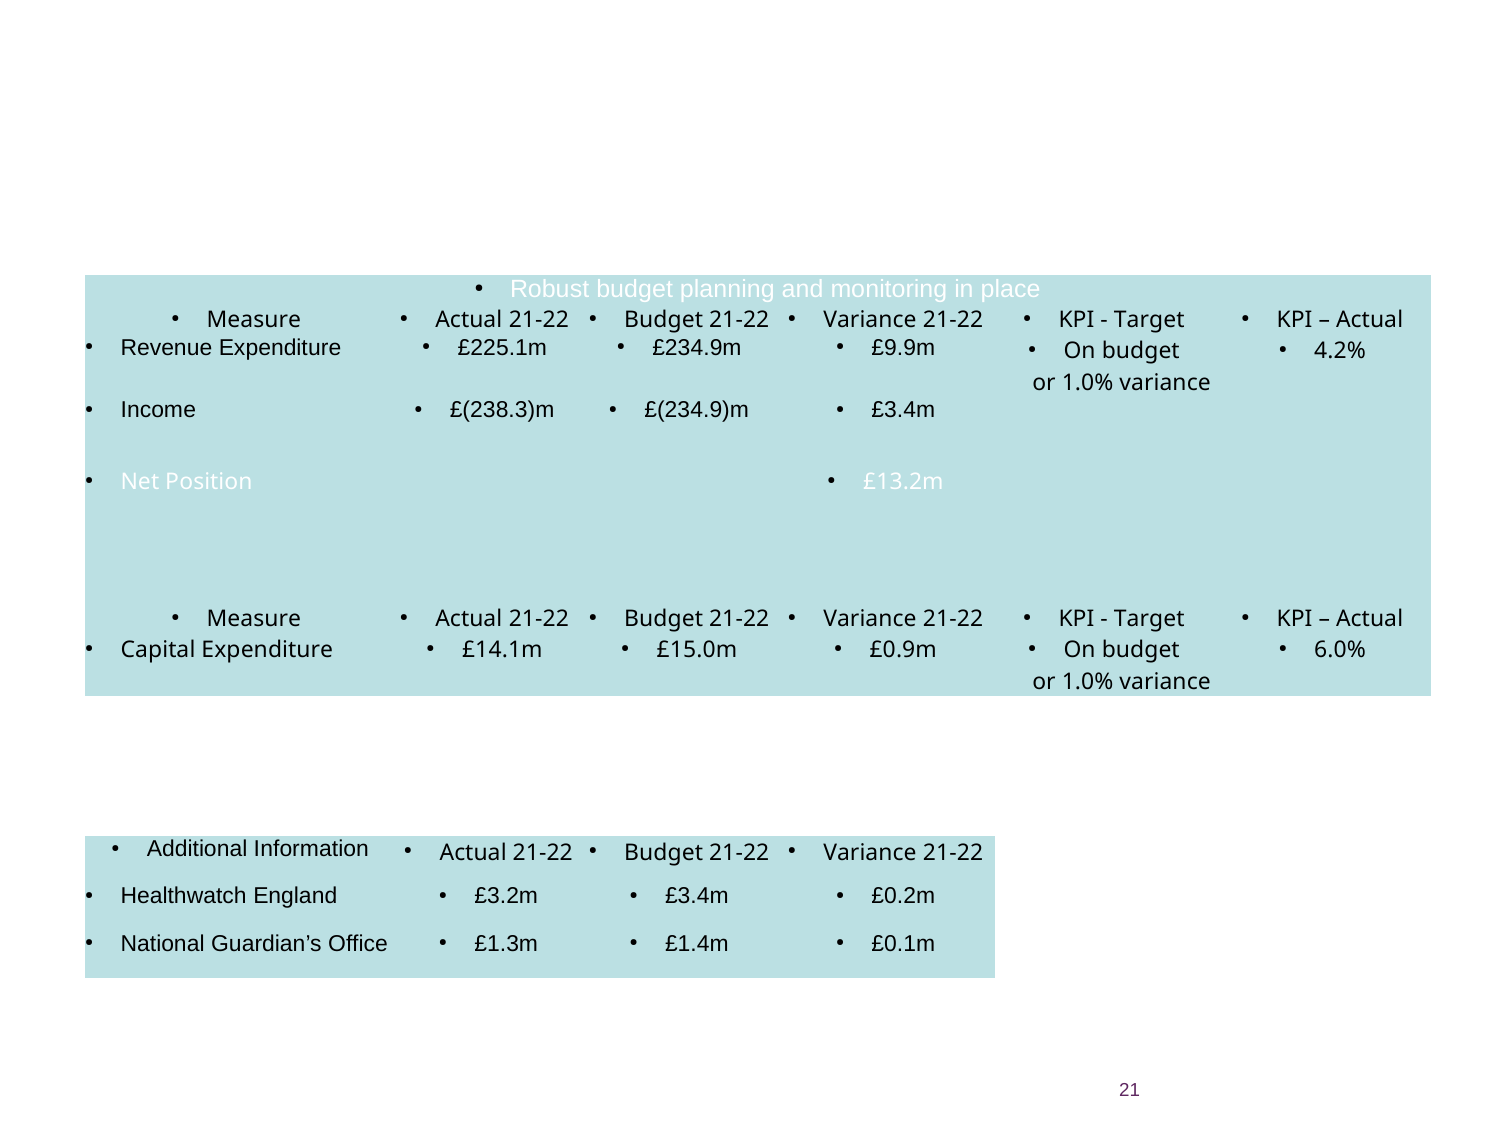

# Manage our finances and resources effectively  We manage within our budget envelope for capital and revenue .
| Robust budget planning and monitoring in place​​​ | | | | | |
| --- | --- | --- | --- | --- | --- |
| Measure​​​ | Actual​ 21-22​ | Budget​ 21-22​ | Variance​ 21-22​ | KPI - Target​​​ | KPI – Actual​​ |
| Revenue Expenditure | £225.1m | £234.9m | £9.9m | On budget or 1.0% variance​​​ | 4.2%​​​ |
| Income | £(238.3)m | £(234.9)m | £3.4m | | |
| Net Position | | | £13.2m​​​ | | |
| | | | | | |
| Measure​​​ | Actual​ 21-22​ | Budget​ 21-22​ | Variance​ 21-22​ | KPI - Target​​​ | KPI – Actual​​ |
| Capital​ Expenditure​​ | £14.1m​​​ | £15.0m​​​ | £0.9m​​​ | On budget or 1.0% variance​​​ | 6.0%​​ |
| Additional Information | Actual​ 21-22​ | Budget​ 21-22​ | Variance​ 21-22​ |
| --- | --- | --- | --- |
| Healthwatch England | £3.2m | £3.4m | £0.2m |
| National Guardian’s Office | £1.3m | £1.4m | £0.1m |